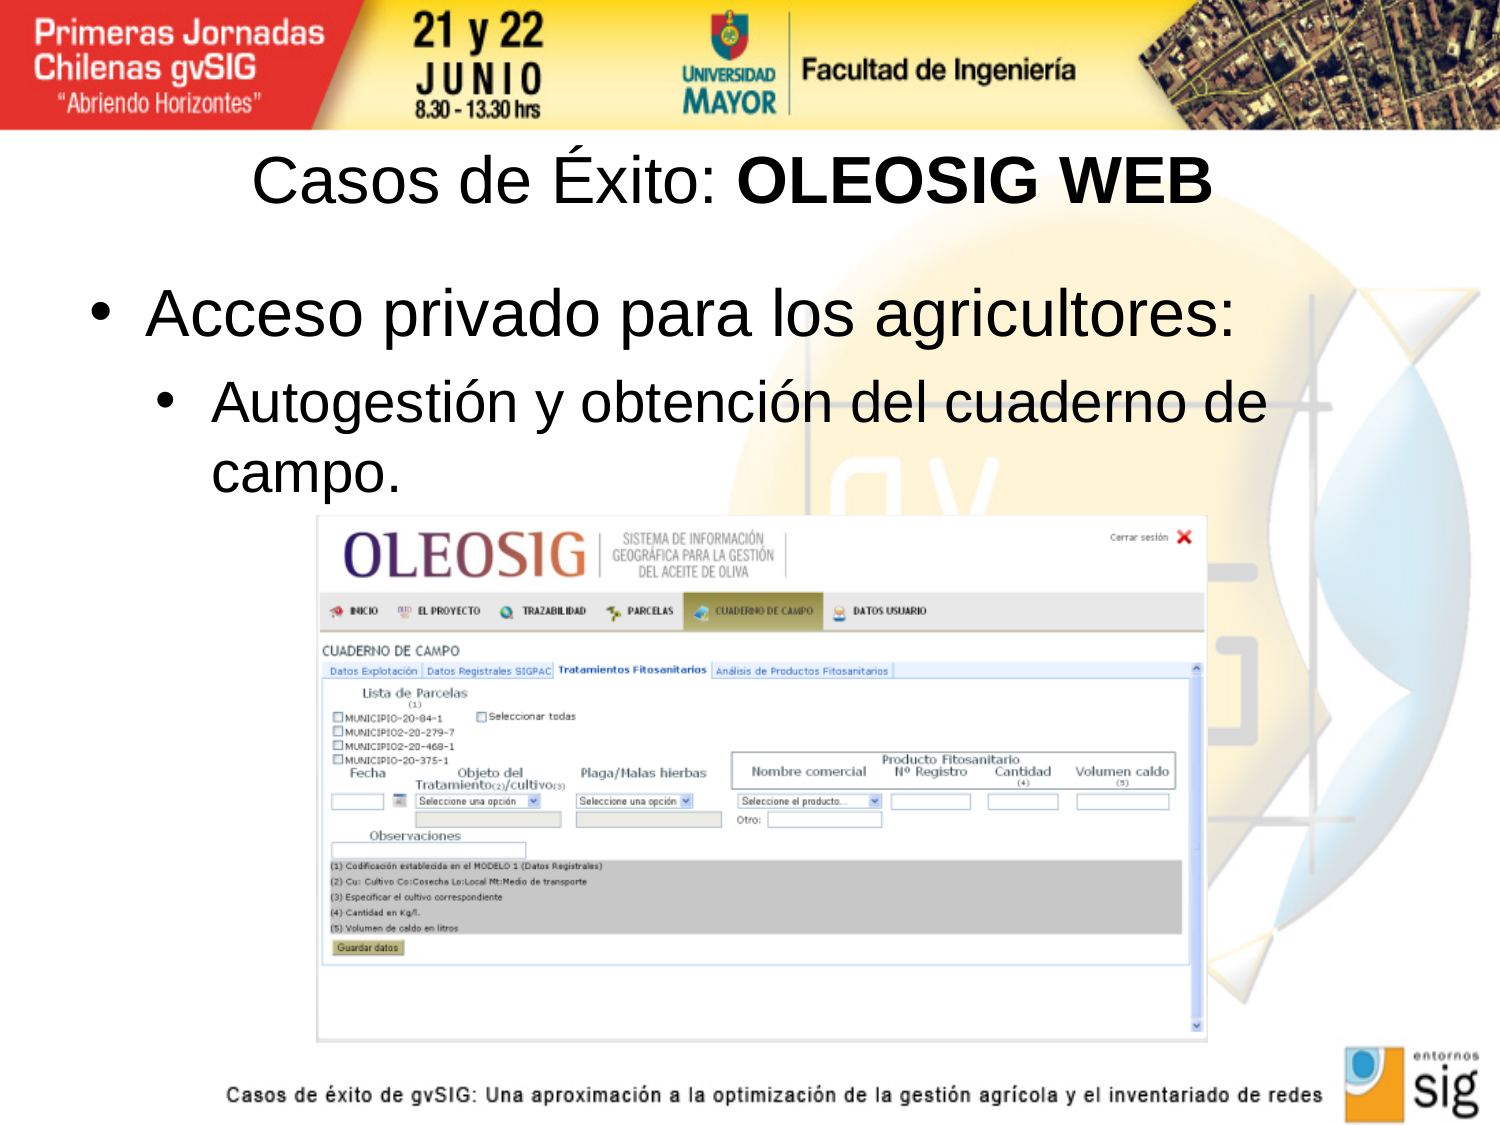

# Casos de Éxito: OLEOSIG WEB
Acceso privado para los agricultores:
Autogestión y obtención del cuaderno de campo.